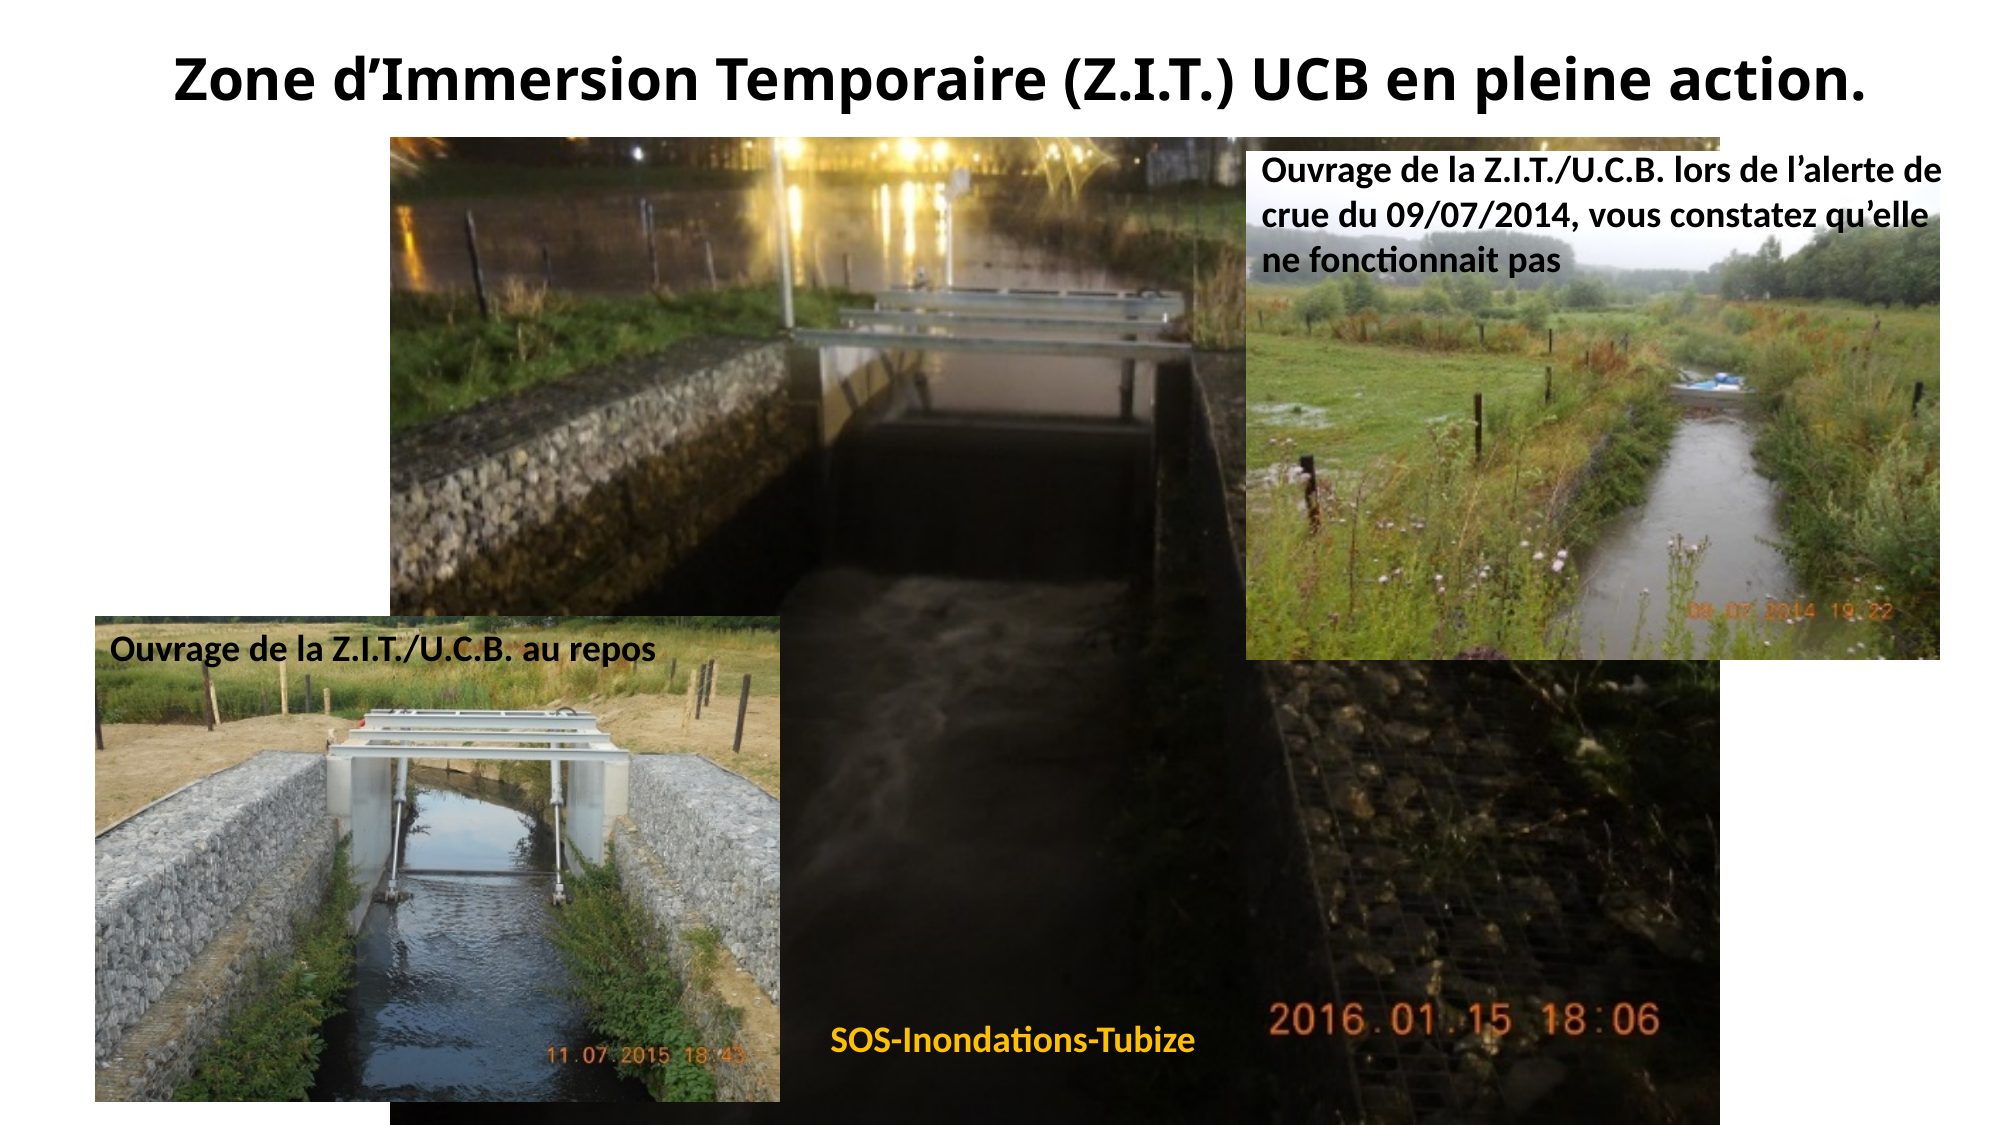

# Zone d’Immersion Temporaire (Z.I.T.) UCB en pleine action.
Ouvrage de la Z.I.T./U.C.B. lors de l’alerte de
crue du 09/07/2014, vous constatez qu’elle
ne fonctionnait pas
Ouvrage de la Z.I.T./U.C.B. au repos
SOS-Inondations-Tubize